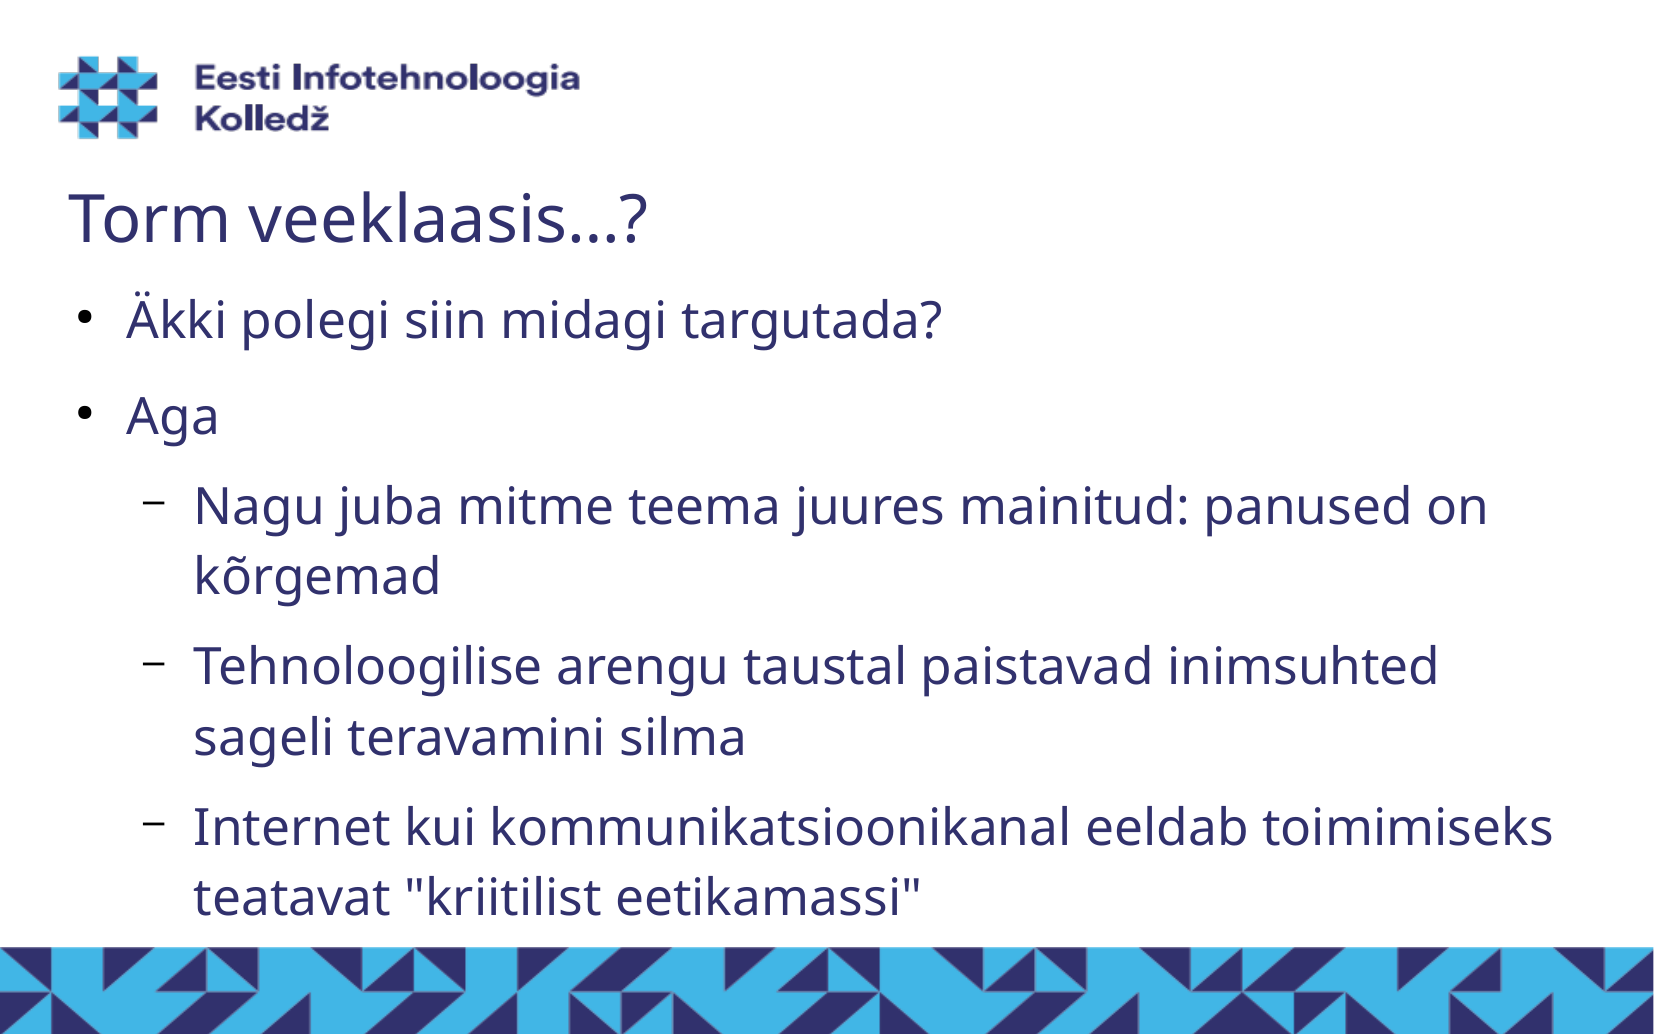

# Torm veeklaasis…?
Äkki polegi siin midagi targutada?
Aga
Nagu juba mitme teema juures mainitud: panused on kõrgemad
Tehnoloogilise arengu taustal paistavad inimsuhted sageli teravamini silma
Internet kui kommunikatsioonikanal eeldab toimimiseks teatavat "kriitilist eetikamassi"